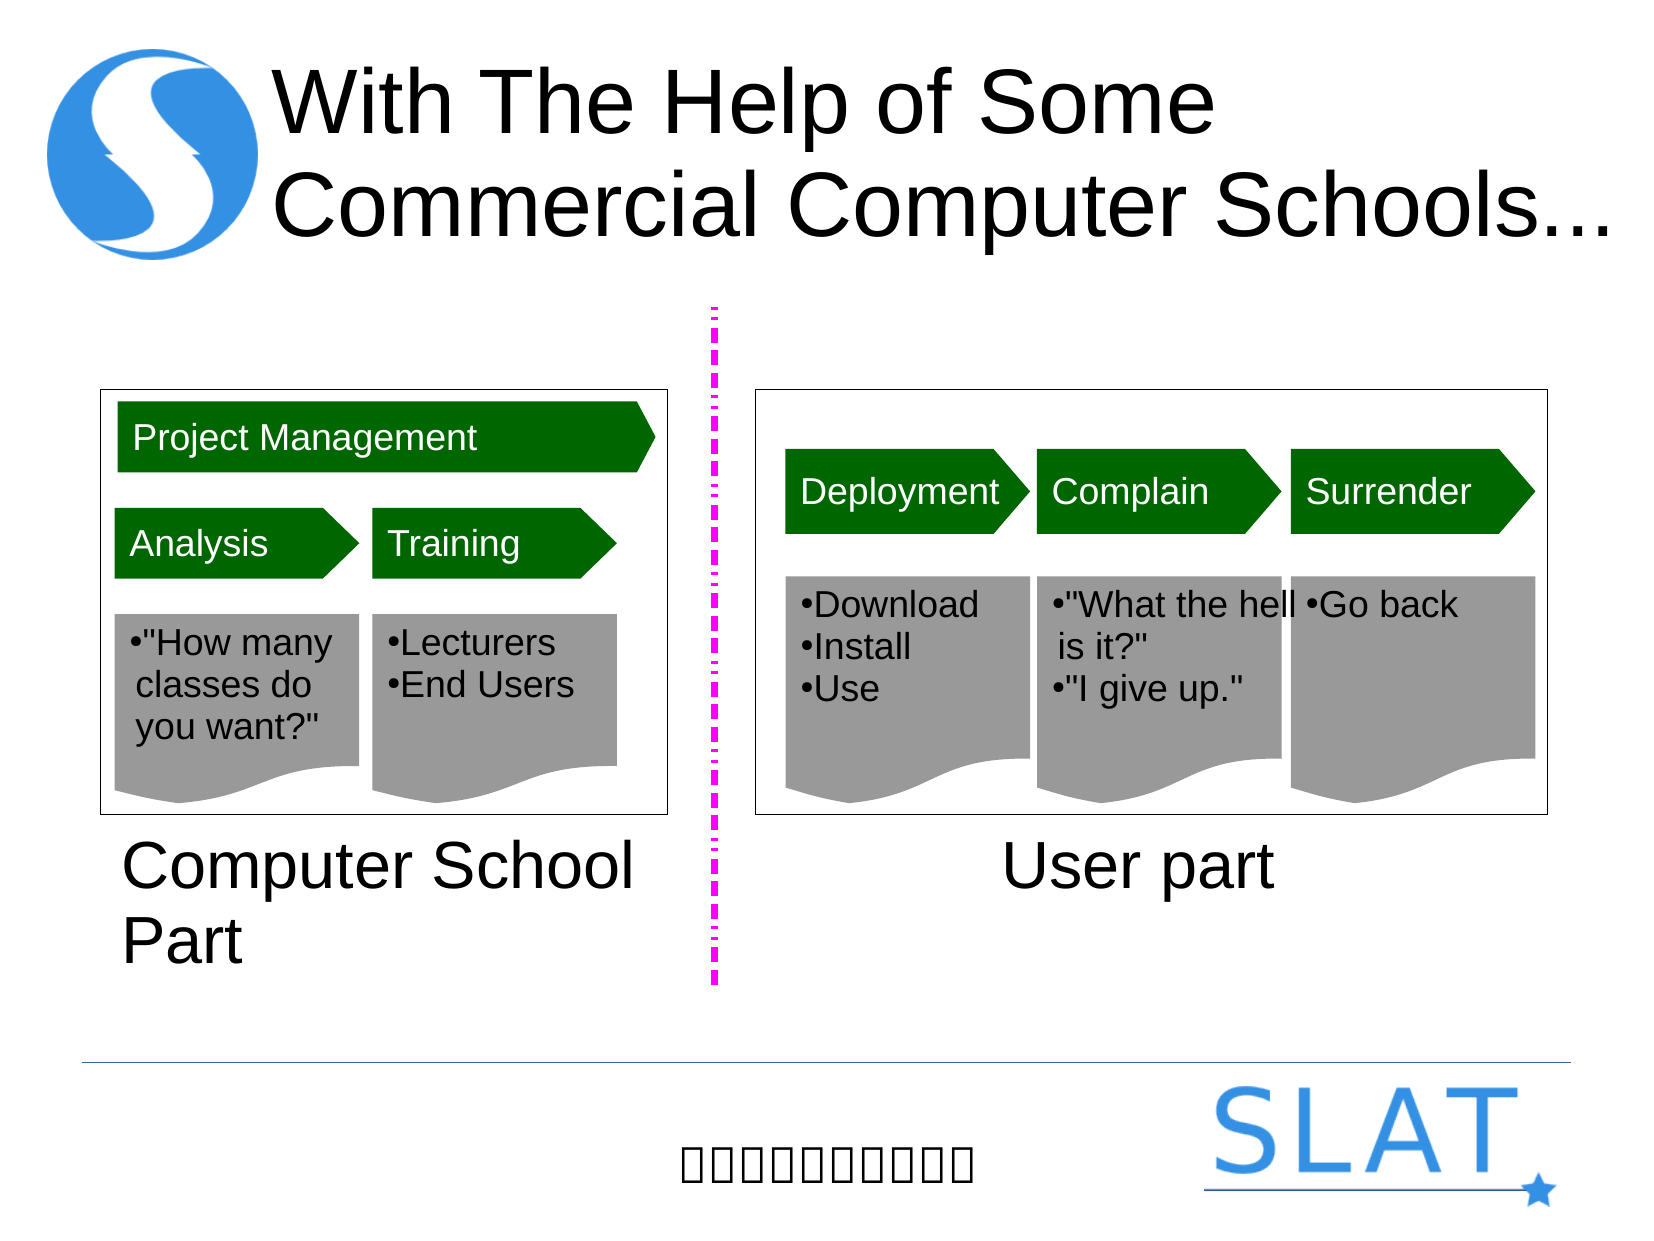

# With The Help of Some Commercial Computer Schools...
Project Management
Surrender
Deployment
Complain
Analysis
Training
Download
Install
Use
"What the hell
is it?"
"I give up."
Go back
Lecturers
End Users
"How many
classes do
you want?"
Computer School
Part
User part